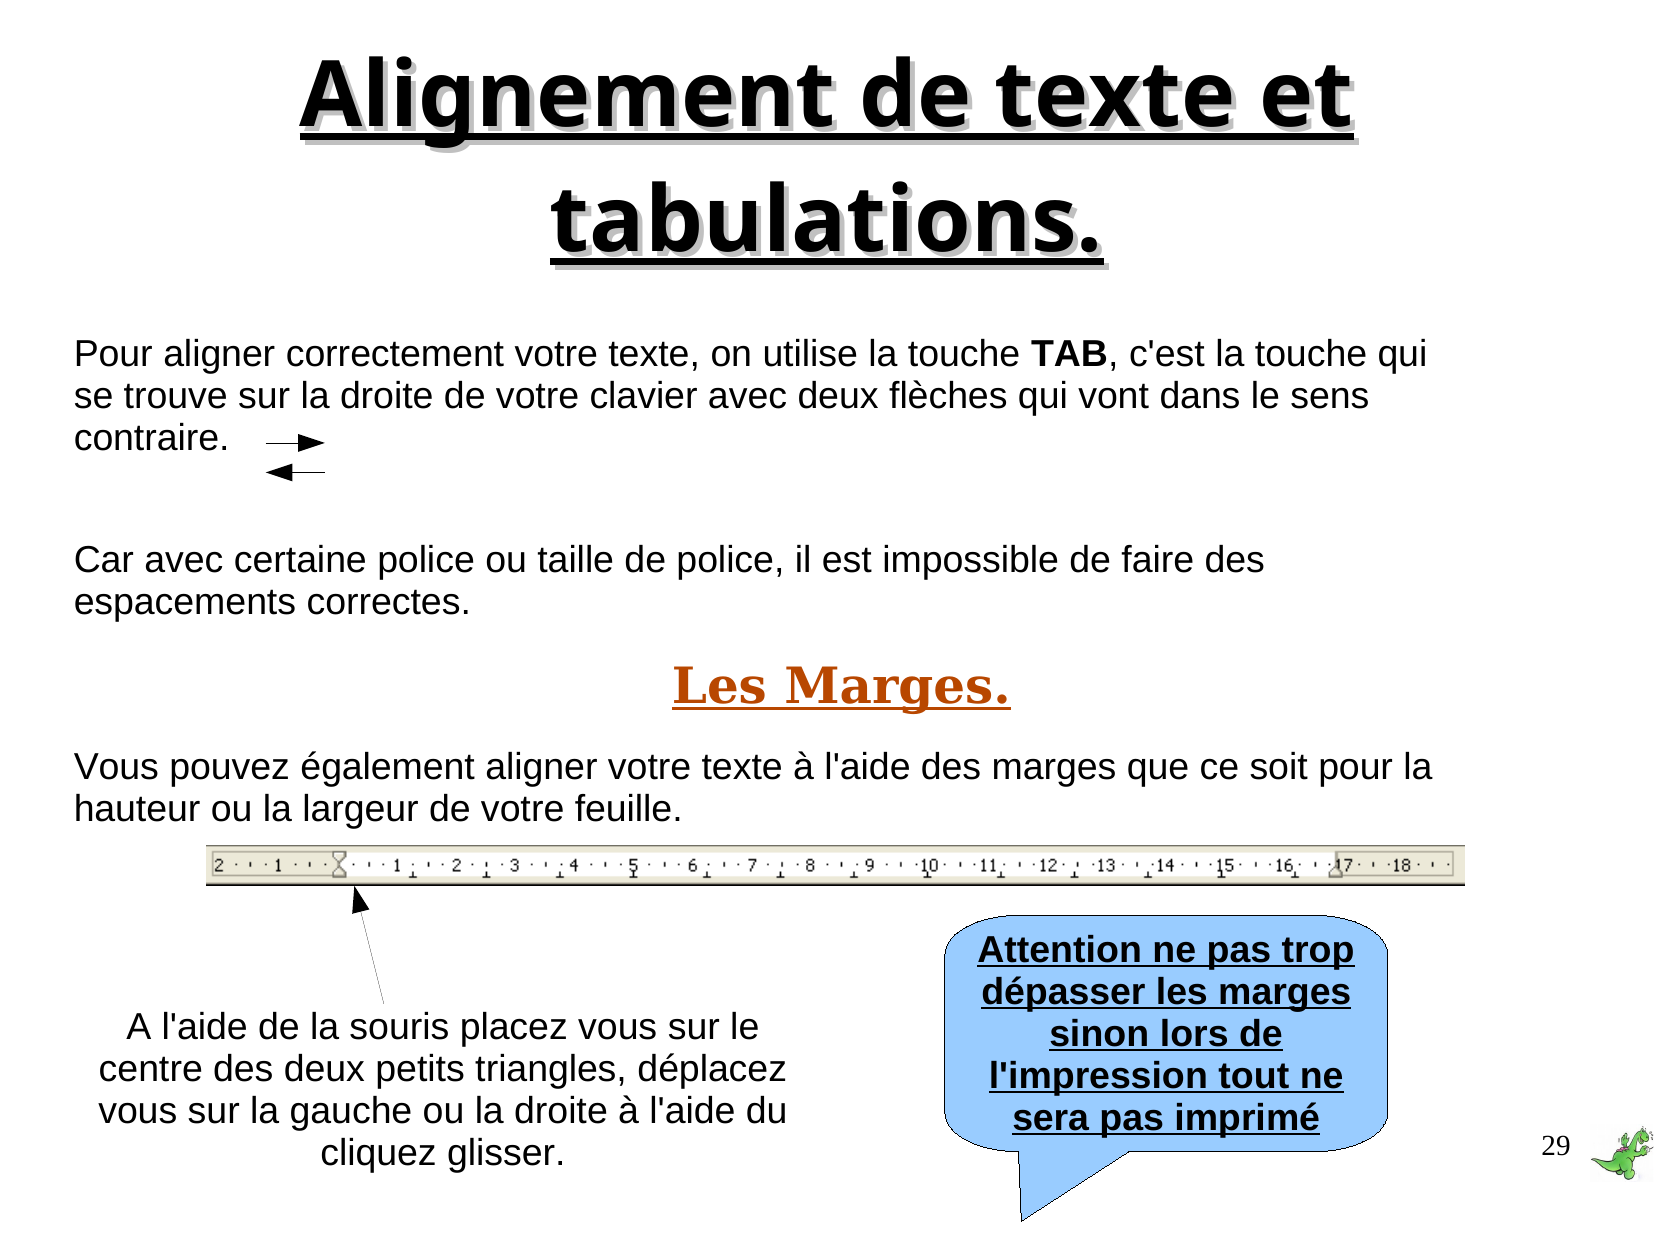

# Alignement de texte et tabulations.
Pour aligner correctement votre texte, on utilise la touche TAB, c'est la touche qui se trouve sur la droite de votre clavier avec deux flèches qui vont dans le sens contraire.
Car avec certaine police ou taille de police, il est impossible de faire des espacements correctes.
Les Marges.
Vous pouvez également aligner votre texte à l'aide des marges que ce soit pour la hauteur ou la largeur de votre feuille.
Attention ne pas trop dépasser les marges sinon lors de l'impression tout ne sera pas imprimé
A l'aide de la souris placez vous sur le centre des deux petits triangles, déplacez vous sur la gauche ou la droite à l'aide du cliquez glisser.
29